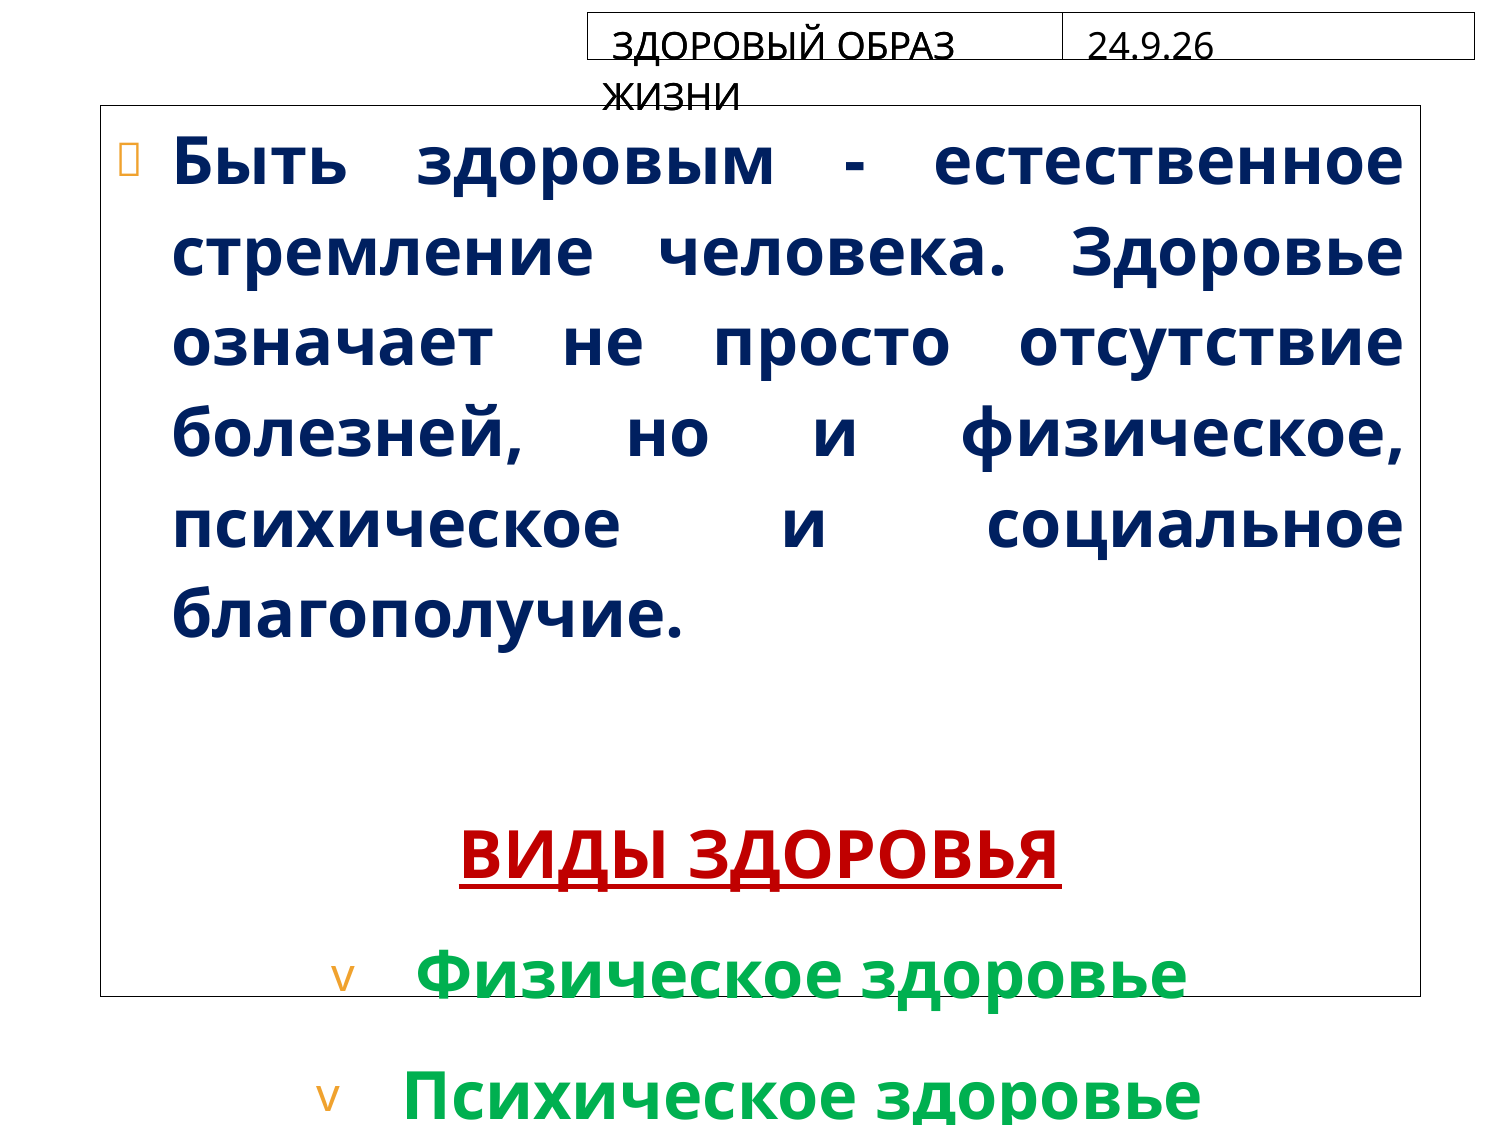

<footer>ЗДОРОВЫЙ ОБРАЗ ЖИЗНИ
# Быть здоровым - естественное стремление человека. Здоровье означает не просто отсутствие болезней, но и физическое, психическое и социальное благополучие.
ВИДЫ ЗДОРОВЬЯ
Физическое здоровье
Психическое здоровье
Нравственное здоровье